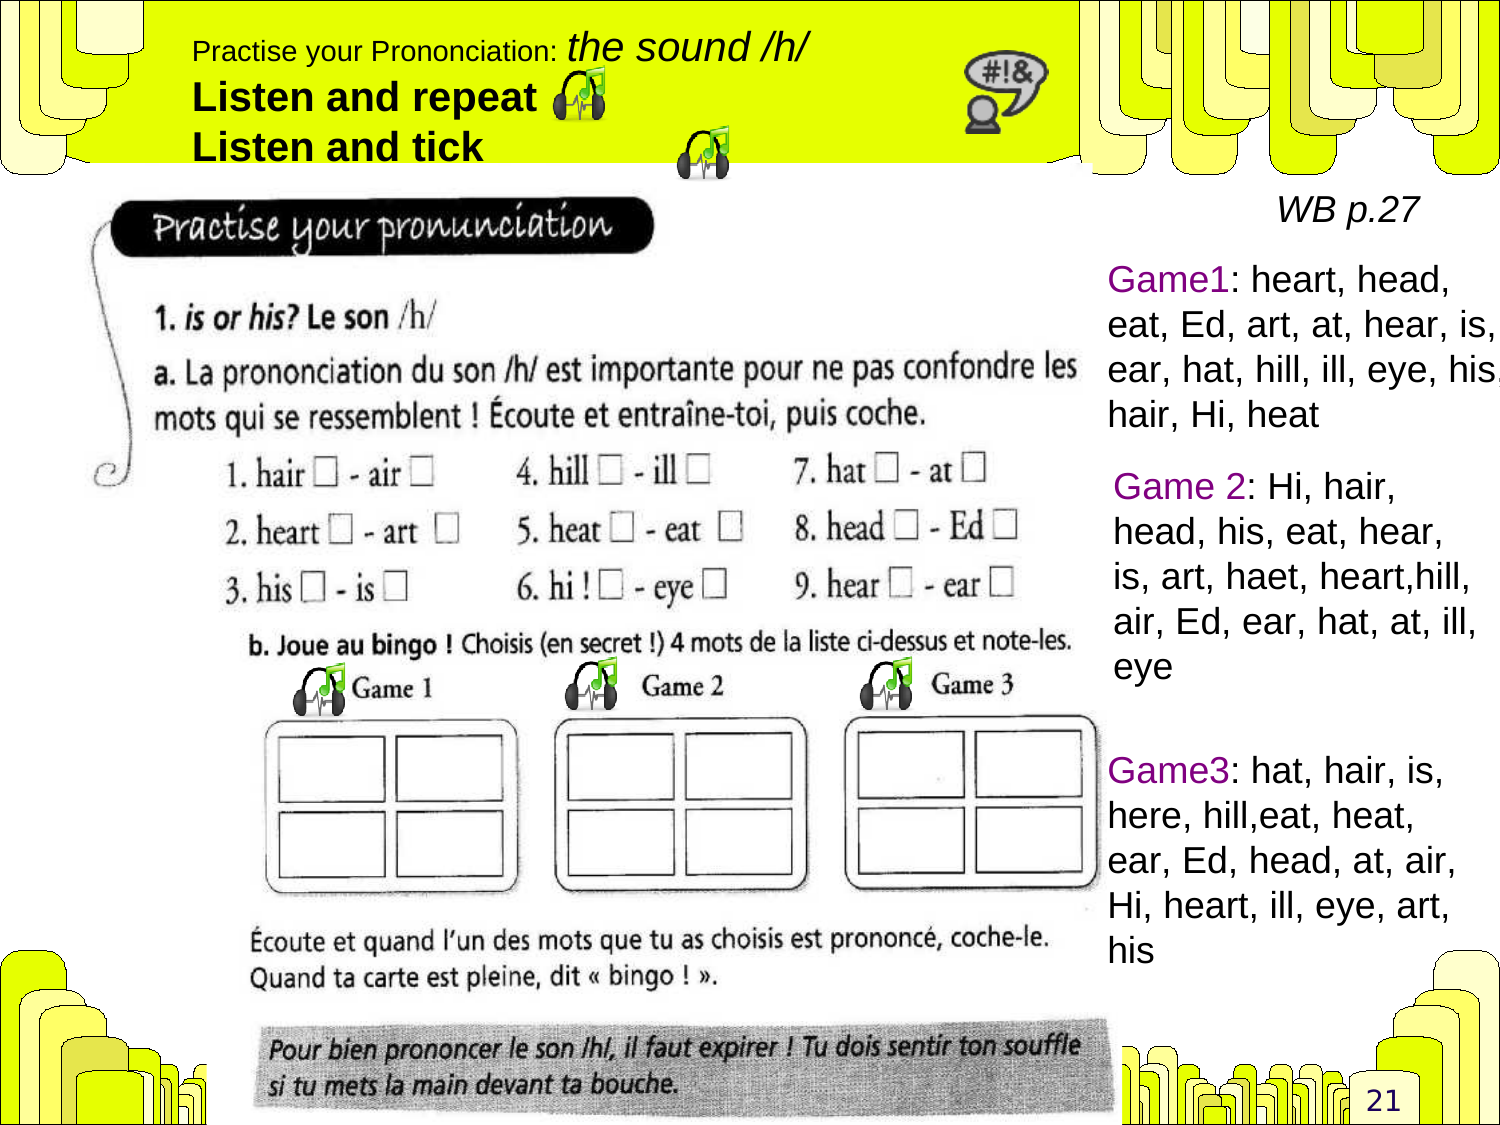

Practise your Prononciation: the sound /h/
Listen and repeat
Listen and tick
WB p.27
Game1: heart, head, eat, Ed, art, at, hear, is, ear, hat, hill, ill, eye, his, hair, Hi, heat
Game 2: Hi, hair, head, his, eat, hear, is, art, haet, heart,hill, air, Ed, ear, hat, at, ill, eye
Game3: hat, hair, is, here, hill,eat, heat, ear, Ed, head, at, air, Hi, heart, ill, eye, art, his